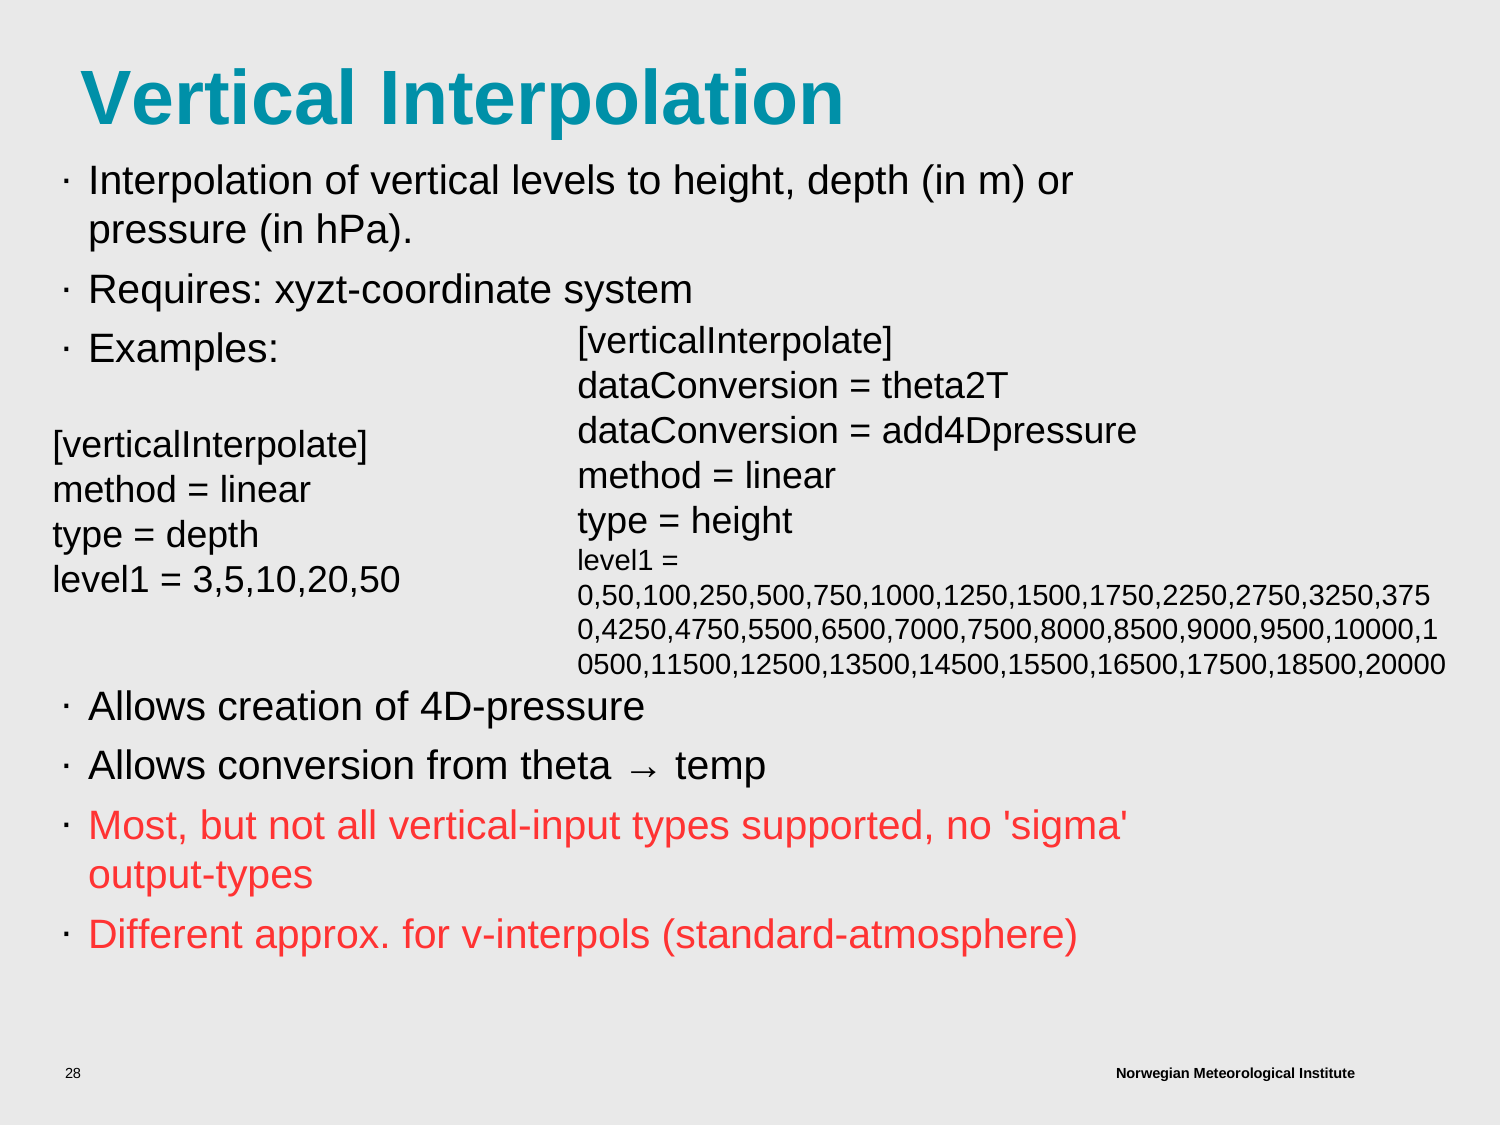

# Vertical Interpolation
Interpolation of vertical levels to height, depth (in m) or pressure (in hPa).
Requires: xyzt-coordinate system
Examples:
Allows creation of 4D-pressure
Allows conversion from theta → temp
Most, but not all vertical-input types supported, no 'sigma' output-types
Different approx. for v-interpols (standard-atmosphere)
[verticalInterpolate]
dataConversion = theta2T
dataConversion = add4Dpressure
method = linear
type = height
level1 = 0,50,100,250,500,750,1000,1250,1500,1750,2250,2750,3250,3750,4250,4750,5500,6500,7000,7500,8000,8500,9000,9500,10000,10500,11500,12500,13500,14500,15500,16500,17500,18500,20000
[verticalInterpolate]
method = linear
type = depth
level1 = 3,5,10,20,50